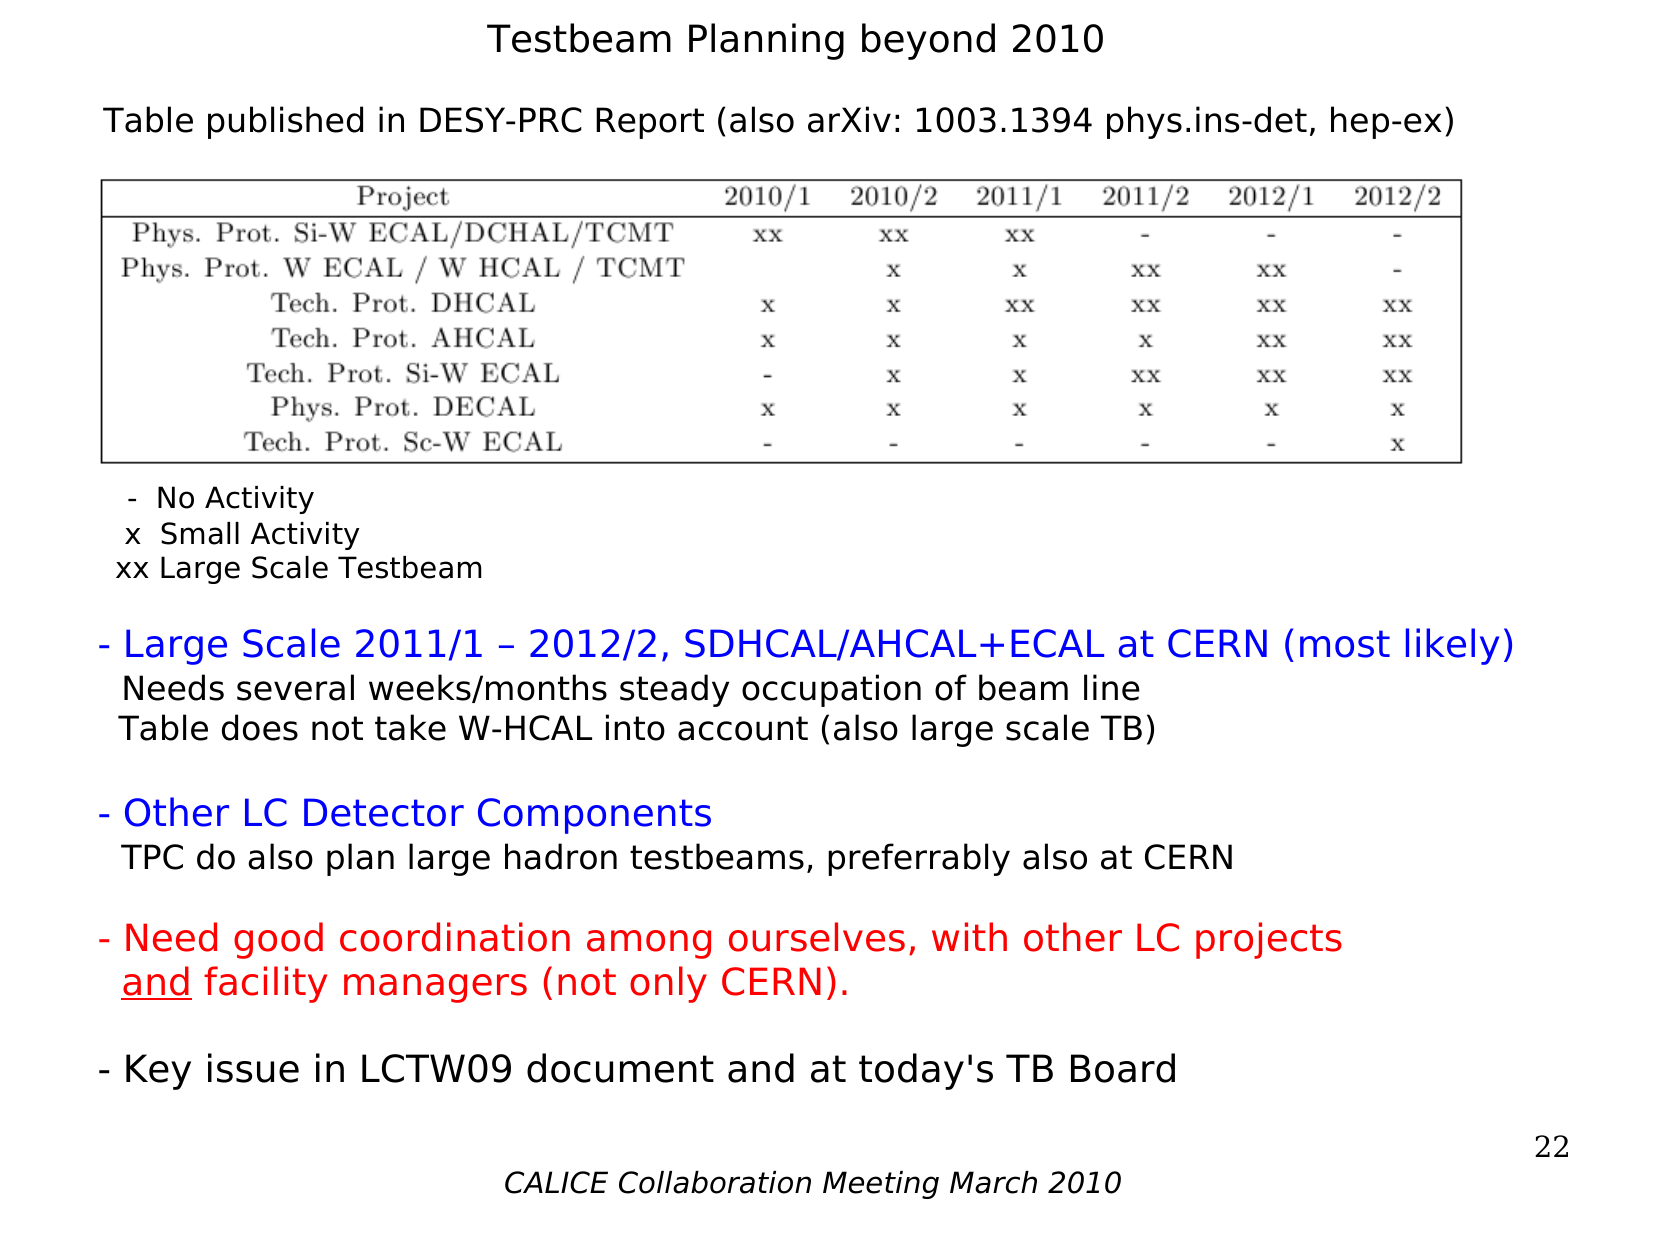

Testbeam Planning beyond 2010
Table published in DESY-PRC Report (also arXiv: 1003.1394 phys.ins-det, hep-ex)
 - No Activity
 x Small Activity
xx Large Scale Testbeam
- Large Scale 2011/1 – 2012/2, SDHCAL/AHCAL+ECAL at CERN (most likely)
 Needs several weeks/months steady occupation of beam line
 Table does not take W-HCAL into account (also large scale TB)
- Other LC Detector Components
 TPC do also plan large hadron testbeams, preferrably also at CERN
- Need good coordination among ourselves, with other LC projects
 and facility managers (not only CERN).
- Key issue in LCTW09 document and at today's TB Board
22